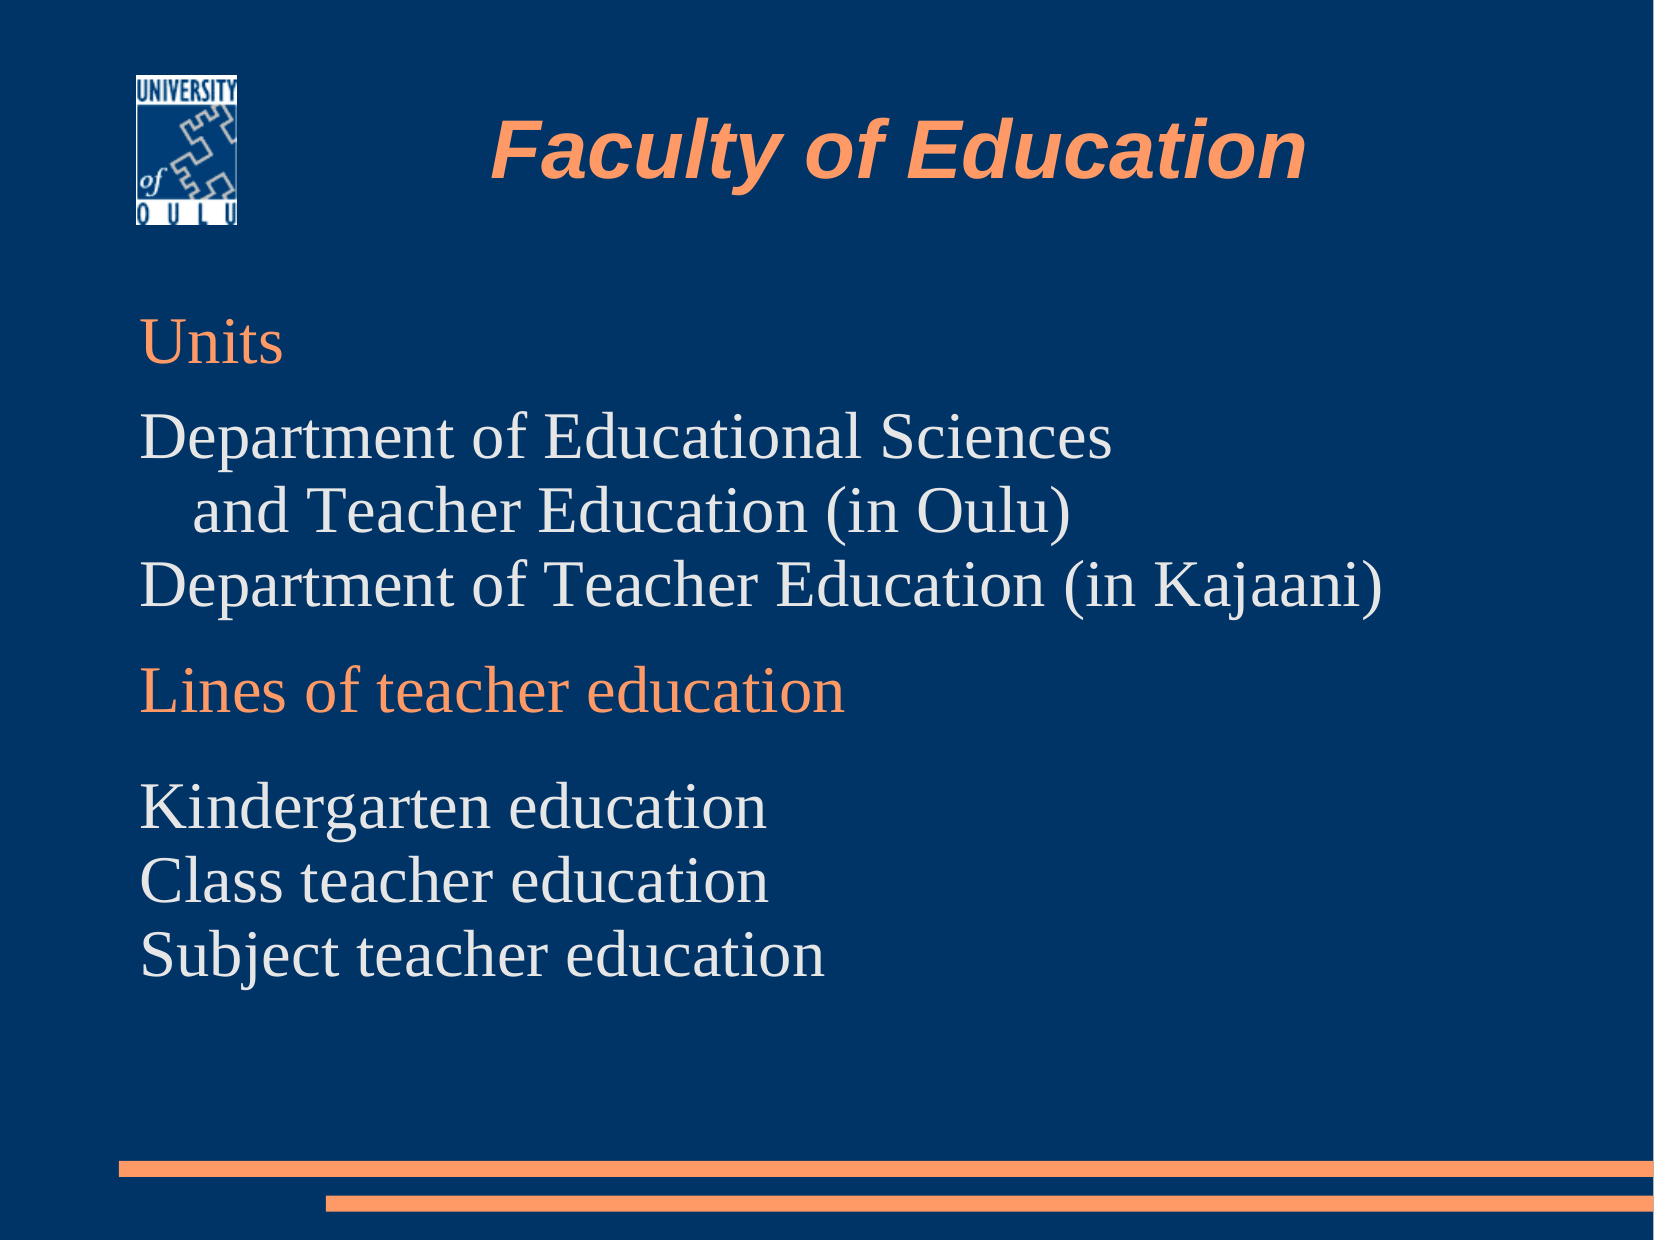

# Faculty of Education
Units
Department of Educational Sciences
and Teacher Education (in Oulu)
Department of Teacher Education (in Kajaani)
Kindergarten education
Class teacher education
Subject teacher education
Lines of teacher education